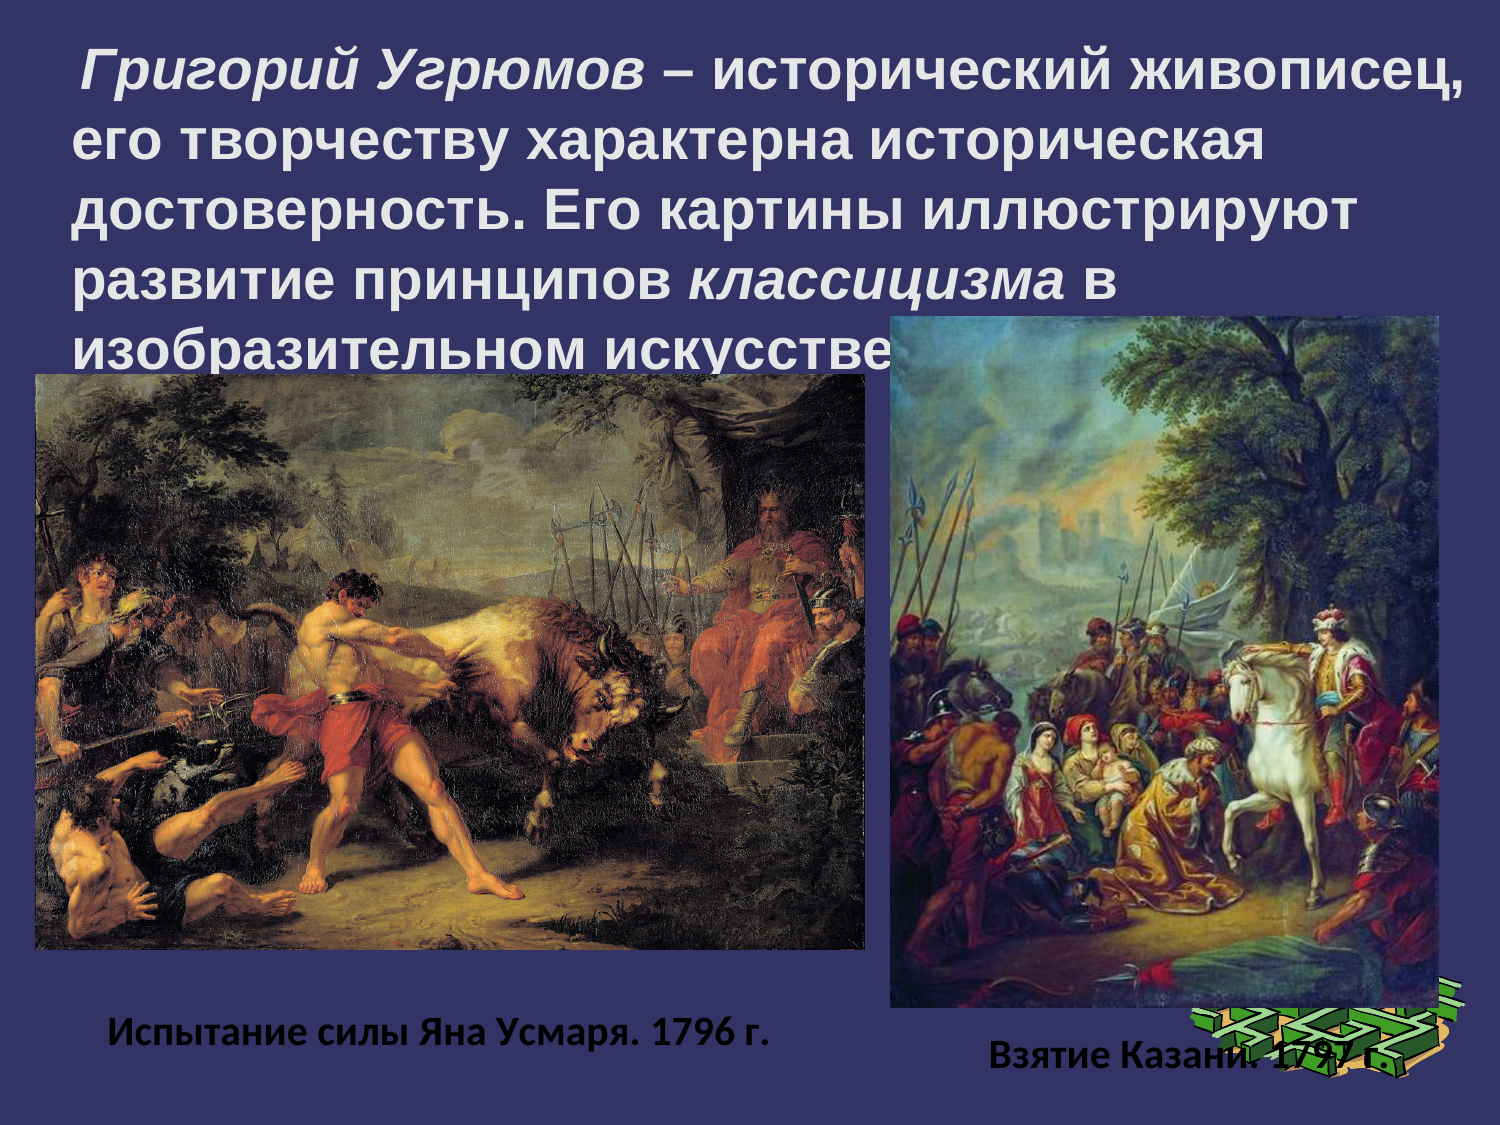

# Григорий Угрюмов – исторический живописец, его творчеству характерна историческая достоверность. Его картины иллюстрируют развитие принципов классицизма в изобразительном искусстве.
Испытание силы Яна Усмаря. 1796 г.
Взятие Казани. 1797 г.